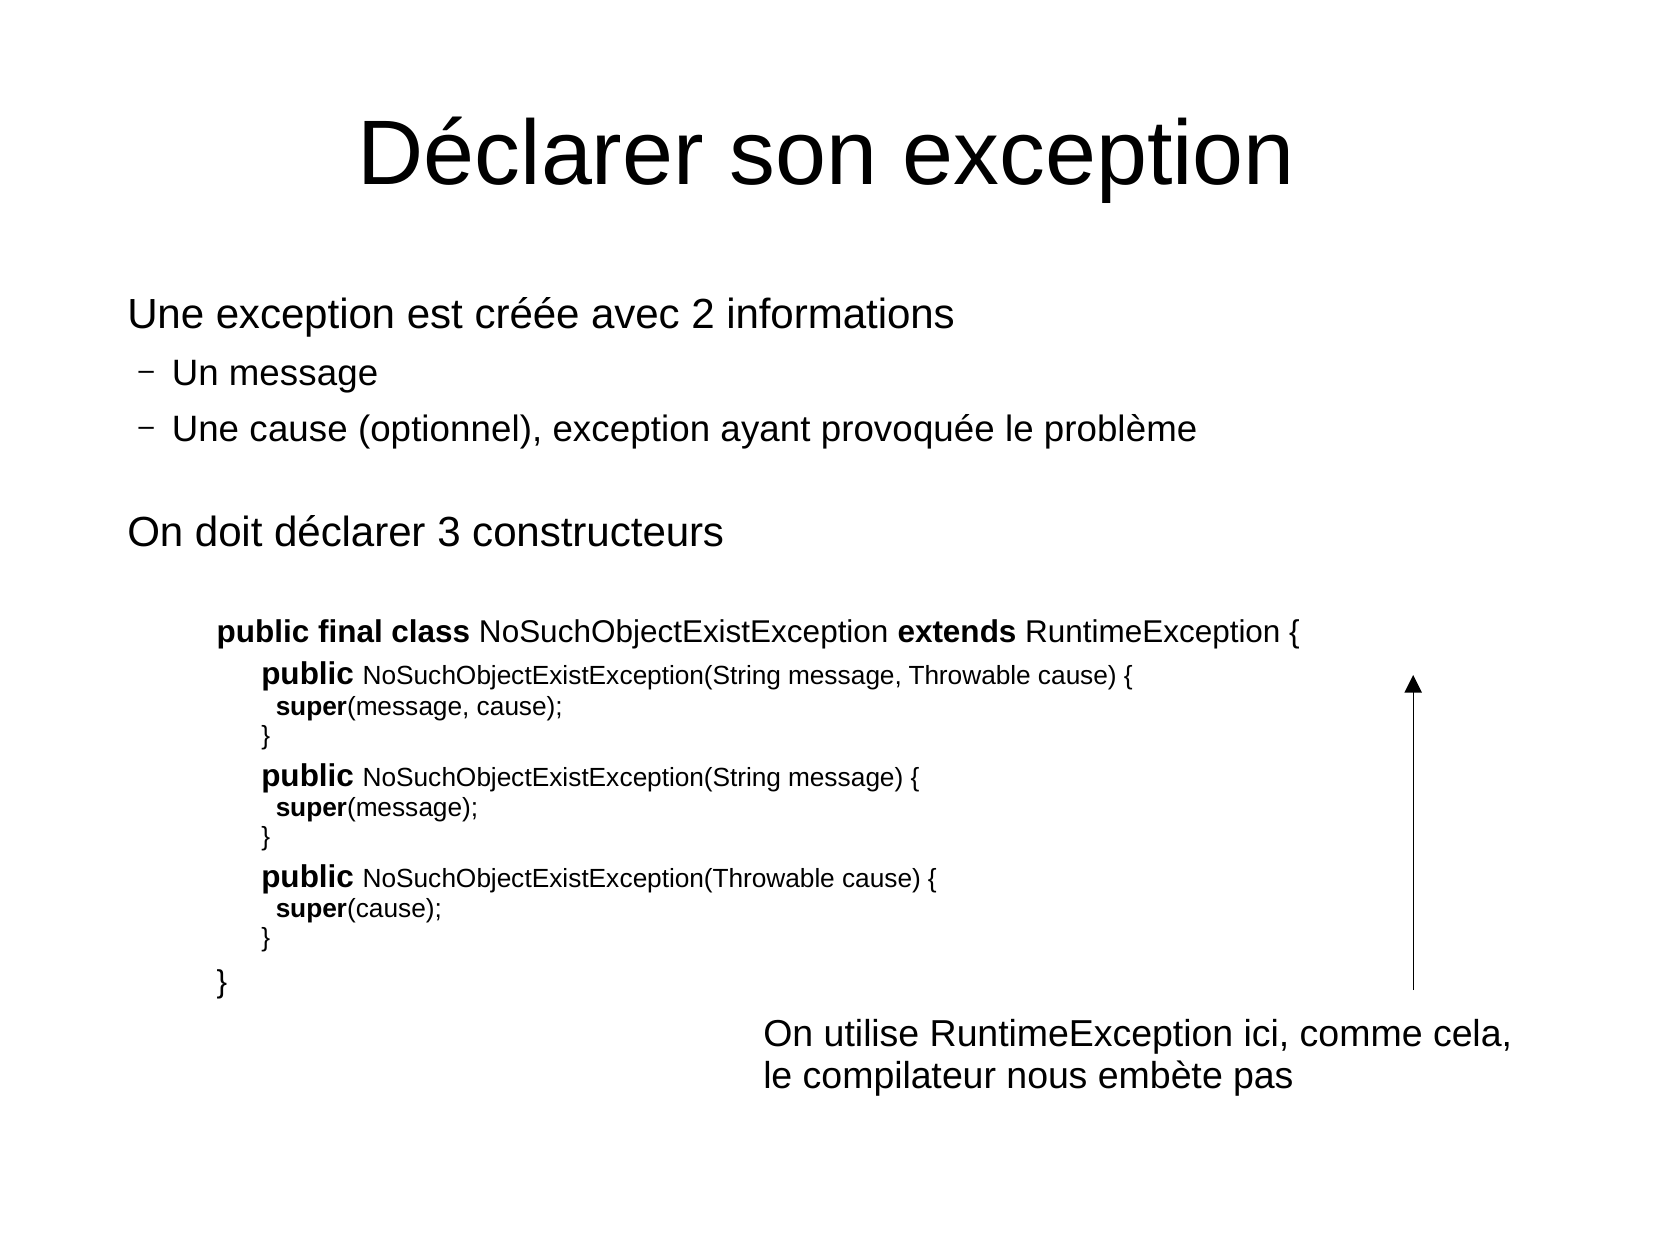

Déclarer son exception
# Une exception est créée avec 2 informations
Un message
Une cause (optionnel), exception ayant provoquée le problème
On doit déclarer 3 constructeurs
public final class NoSuchObjectExistException extends RuntimeException {
public NoSuchObjectExistException(String message, Throwable cause) {
 super(message, cause);
}
public NoSuchObjectExistException(String message) {
 super(message);
}
public NoSuchObjectExistException(Throwable cause) {
 super(cause);
}
}
On utilise RuntimeException ici, comme cela,
le compilateur nous embète pas